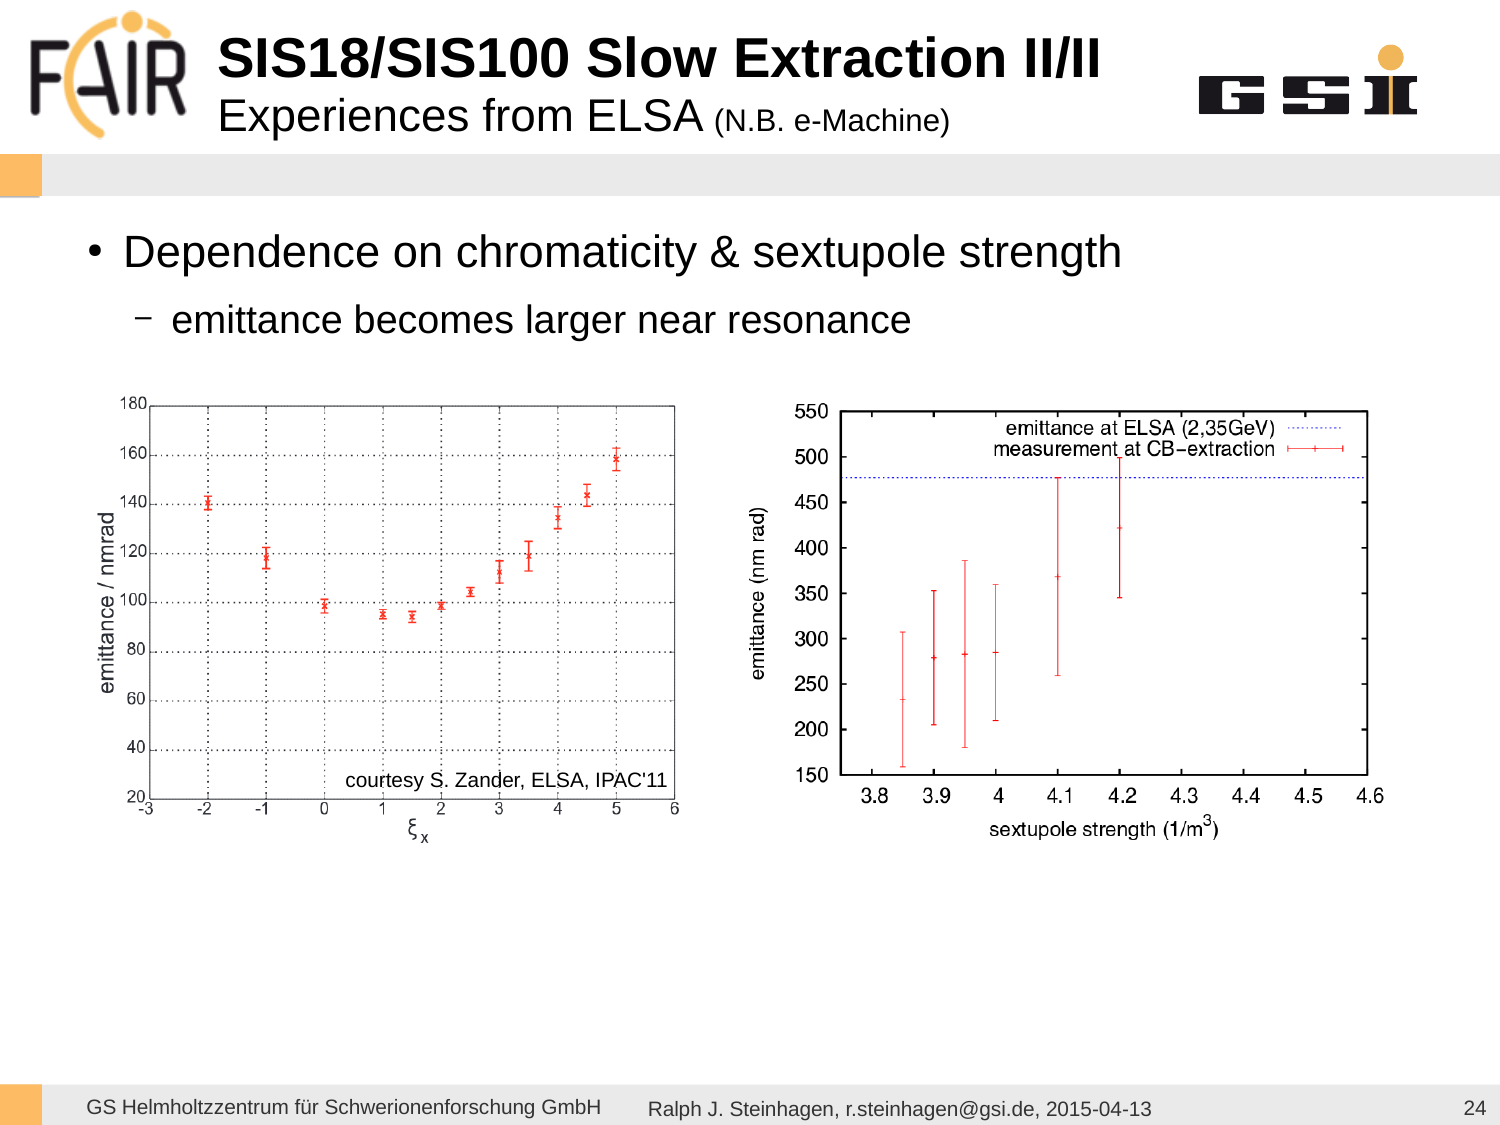

# SIS18/SIS100 Slow Extraction II/II Experiences from ELSA (N.B. e-Machine)
Dependence on chromaticity & sextupole strength
emittance becomes larger near resonance
courtesy S. Zander, ELSA, IPAC'11